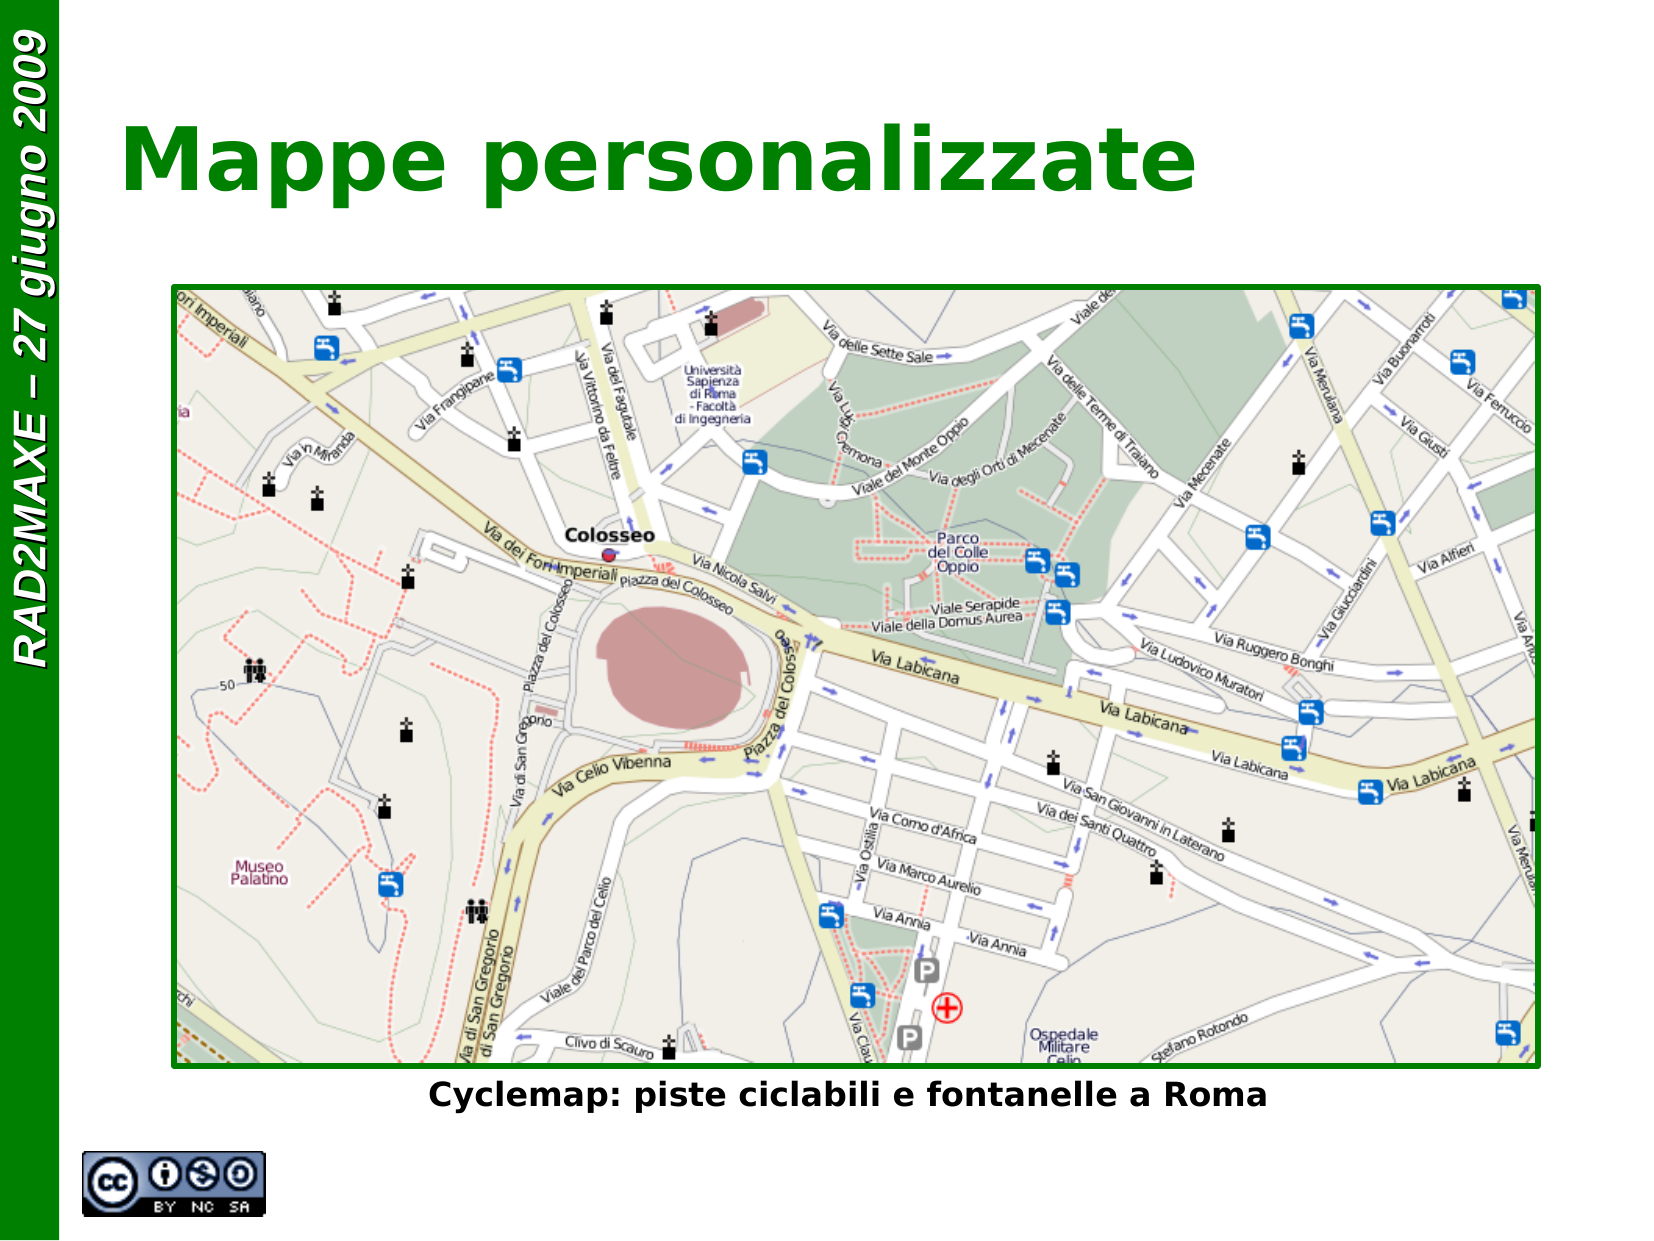

# Mappe personalizzate
Cyclemap: piste ciclabili e fontanelle a Roma